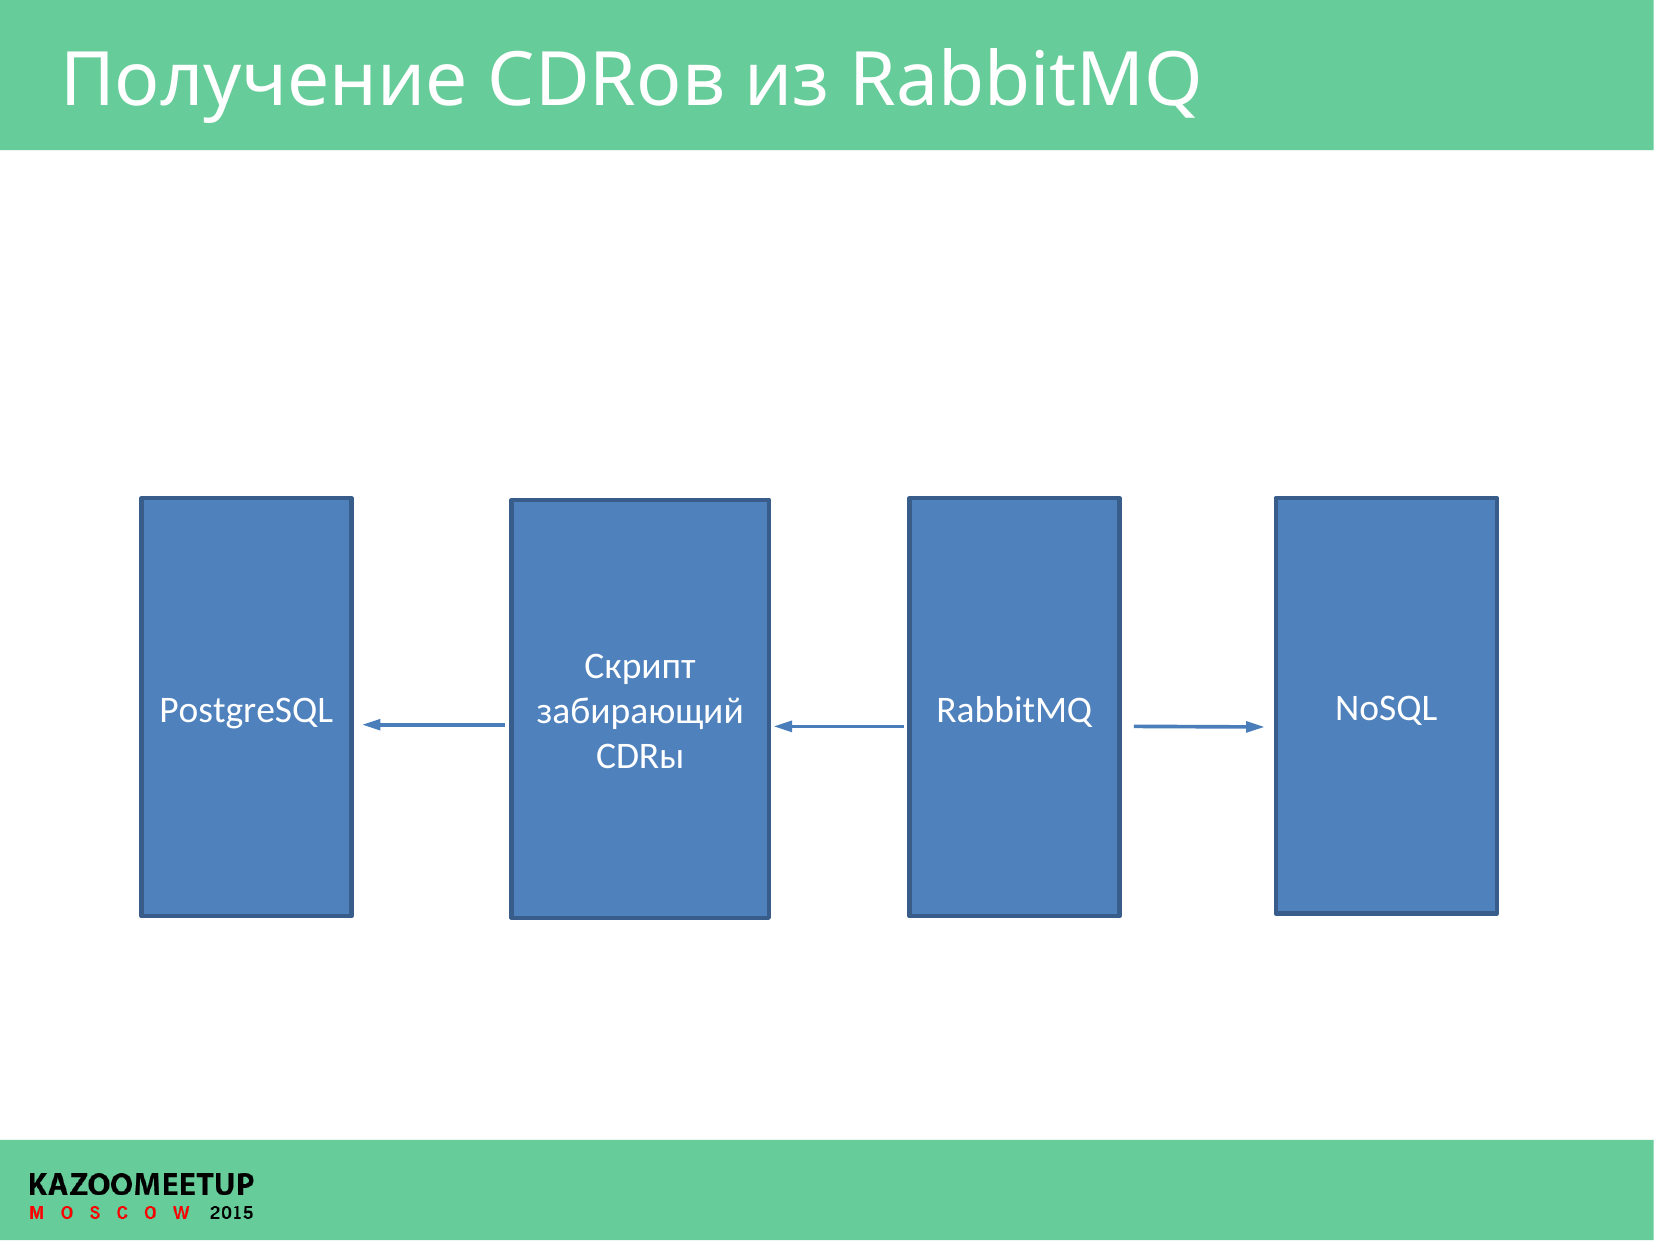

# Получение CDRов из RabbitMQ
PostgreSQL
RabbitMQ
NoSQL
Скрипт забирающий CDRы